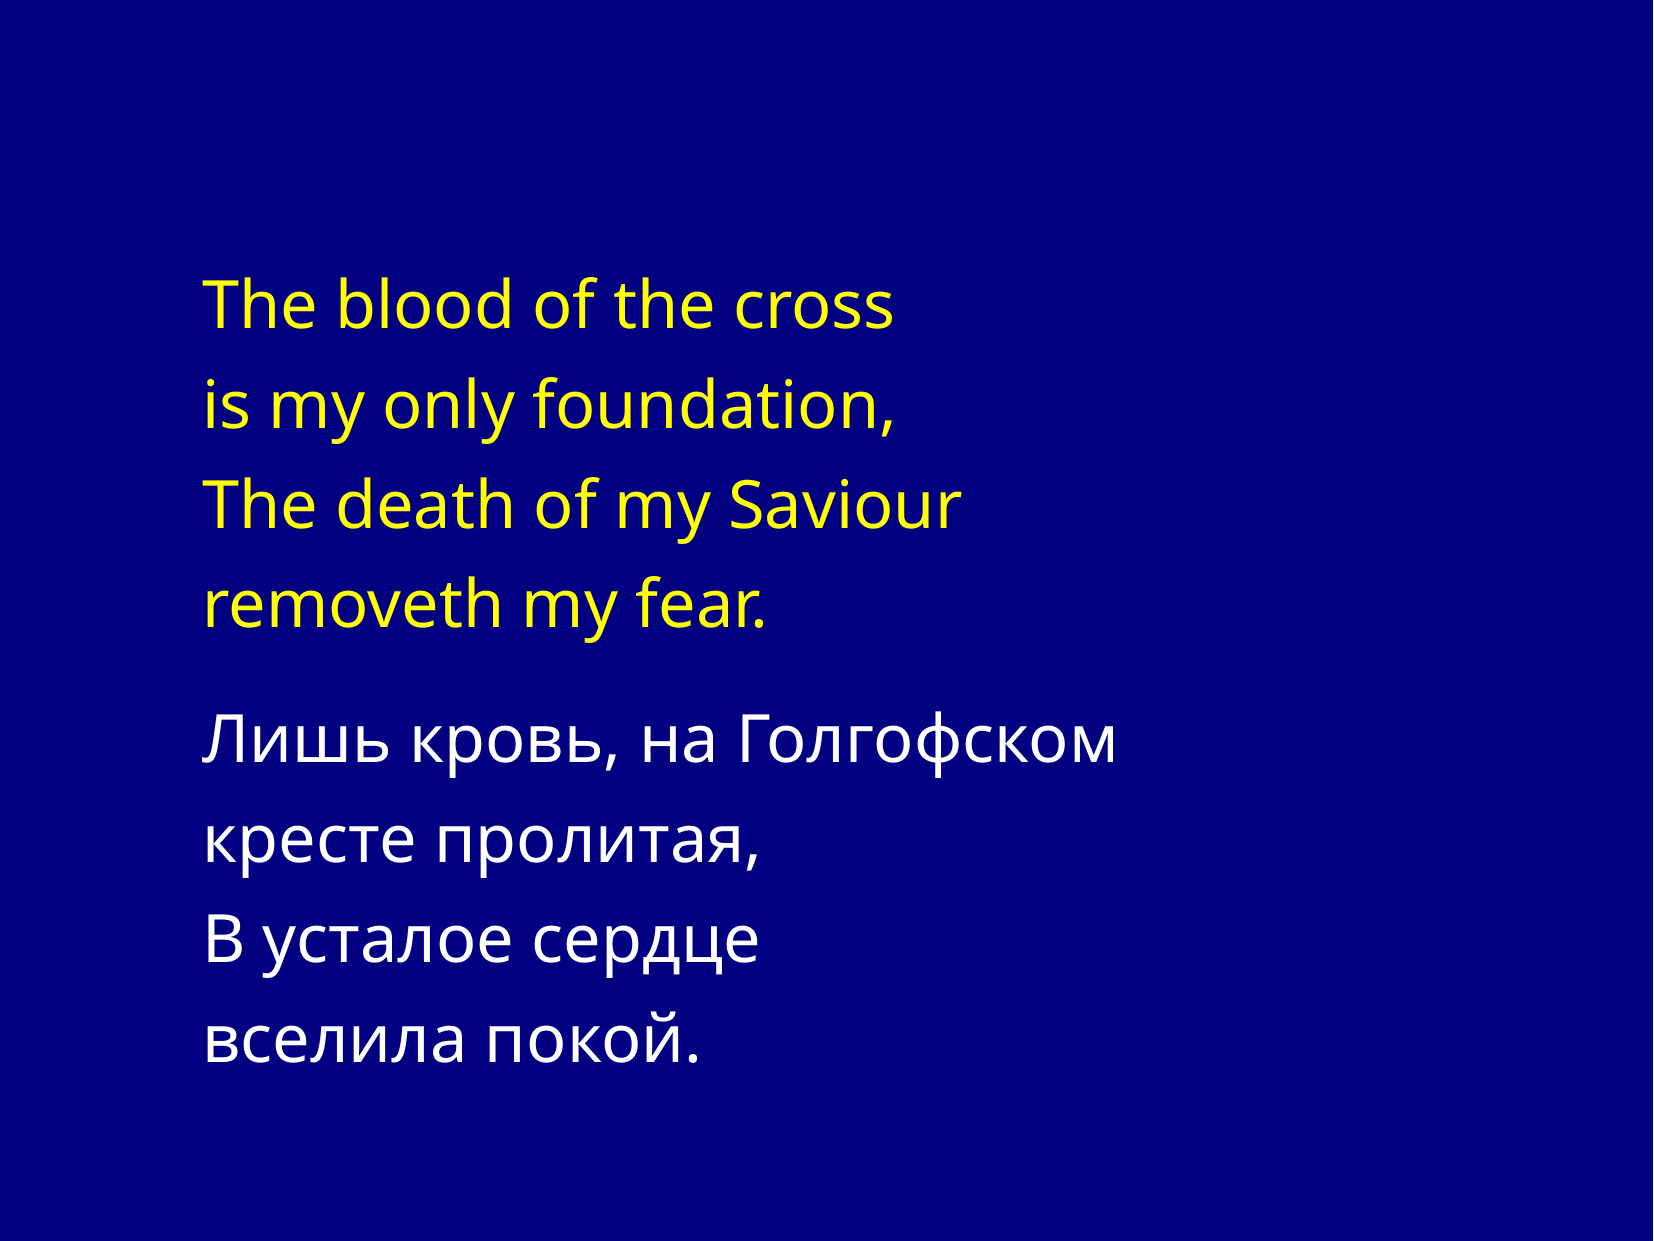

The blood of the cross
	is my only foundation,
	The death of my Saviour
	removeth my fear.
	Лишь кровь, на Голгофском
	кресте пролитая,
	В усталое сердце
	вселила покой.